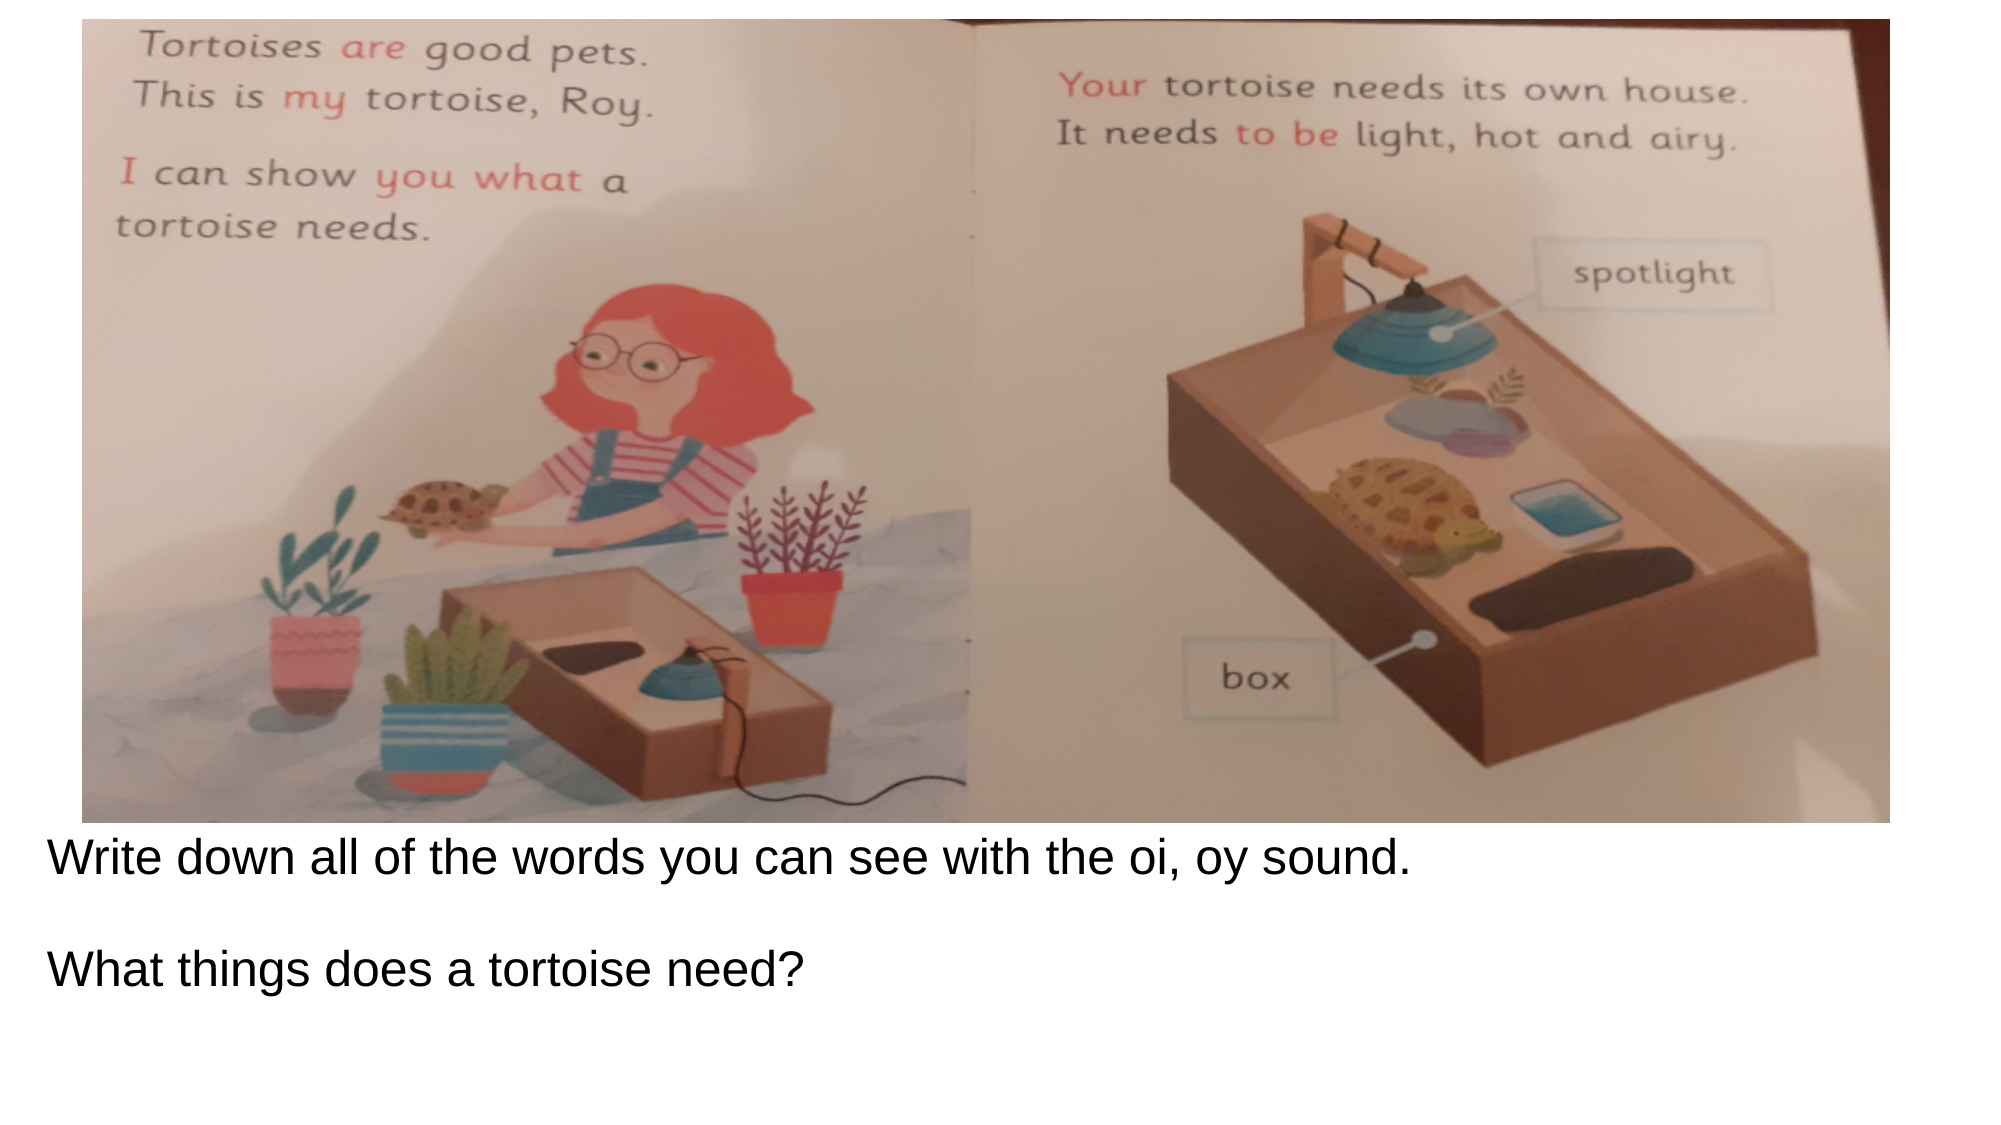

Write down all of the words you can see with the oi, oy sound.
What things does a tortoise need?